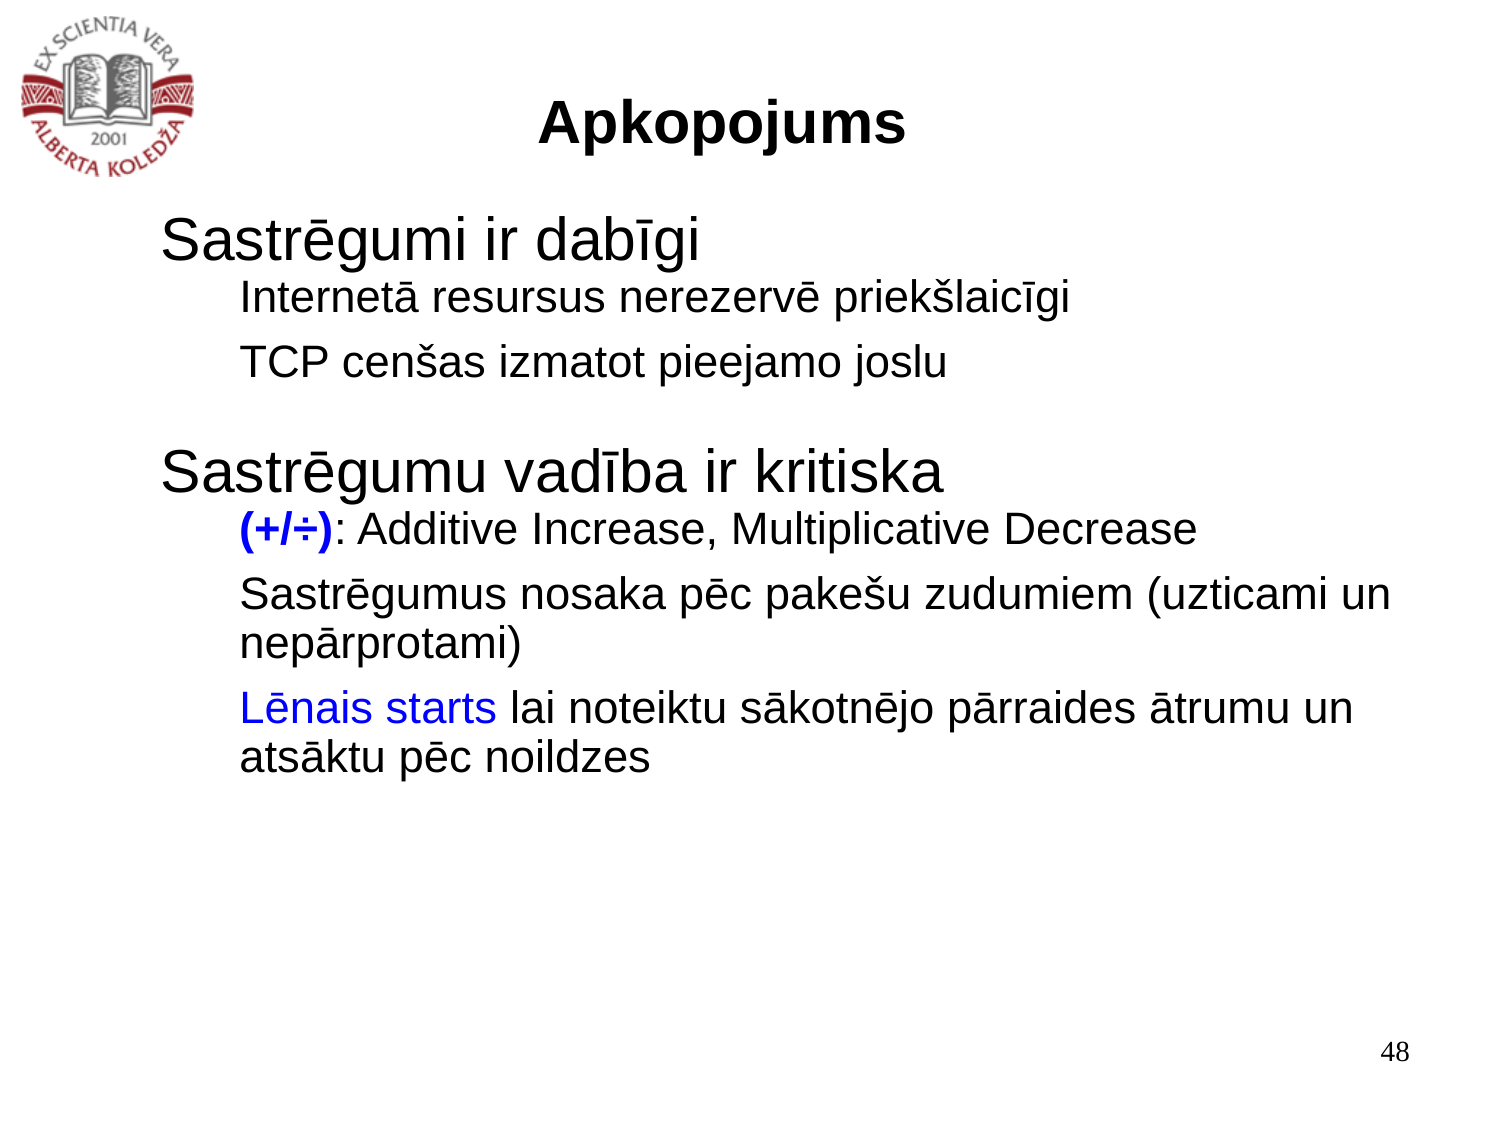

# Apkopojums
Sastrēgumi ir dabīgi
Internetā resursus nerezervē priekšlaicīgi
TCP cenšas izmatot pieejamo joslu
Sastrēgumu vadība ir kritiska
(+/÷): Additive Increase, Multiplicative Decrease
Sastrēgumus nosaka pēc pakešu zudumiem (uzticami un nepārprotami)
Lēnais starts lai noteiktu sākotnējo pārraides ātrumu un atsāktu pēc noildzes